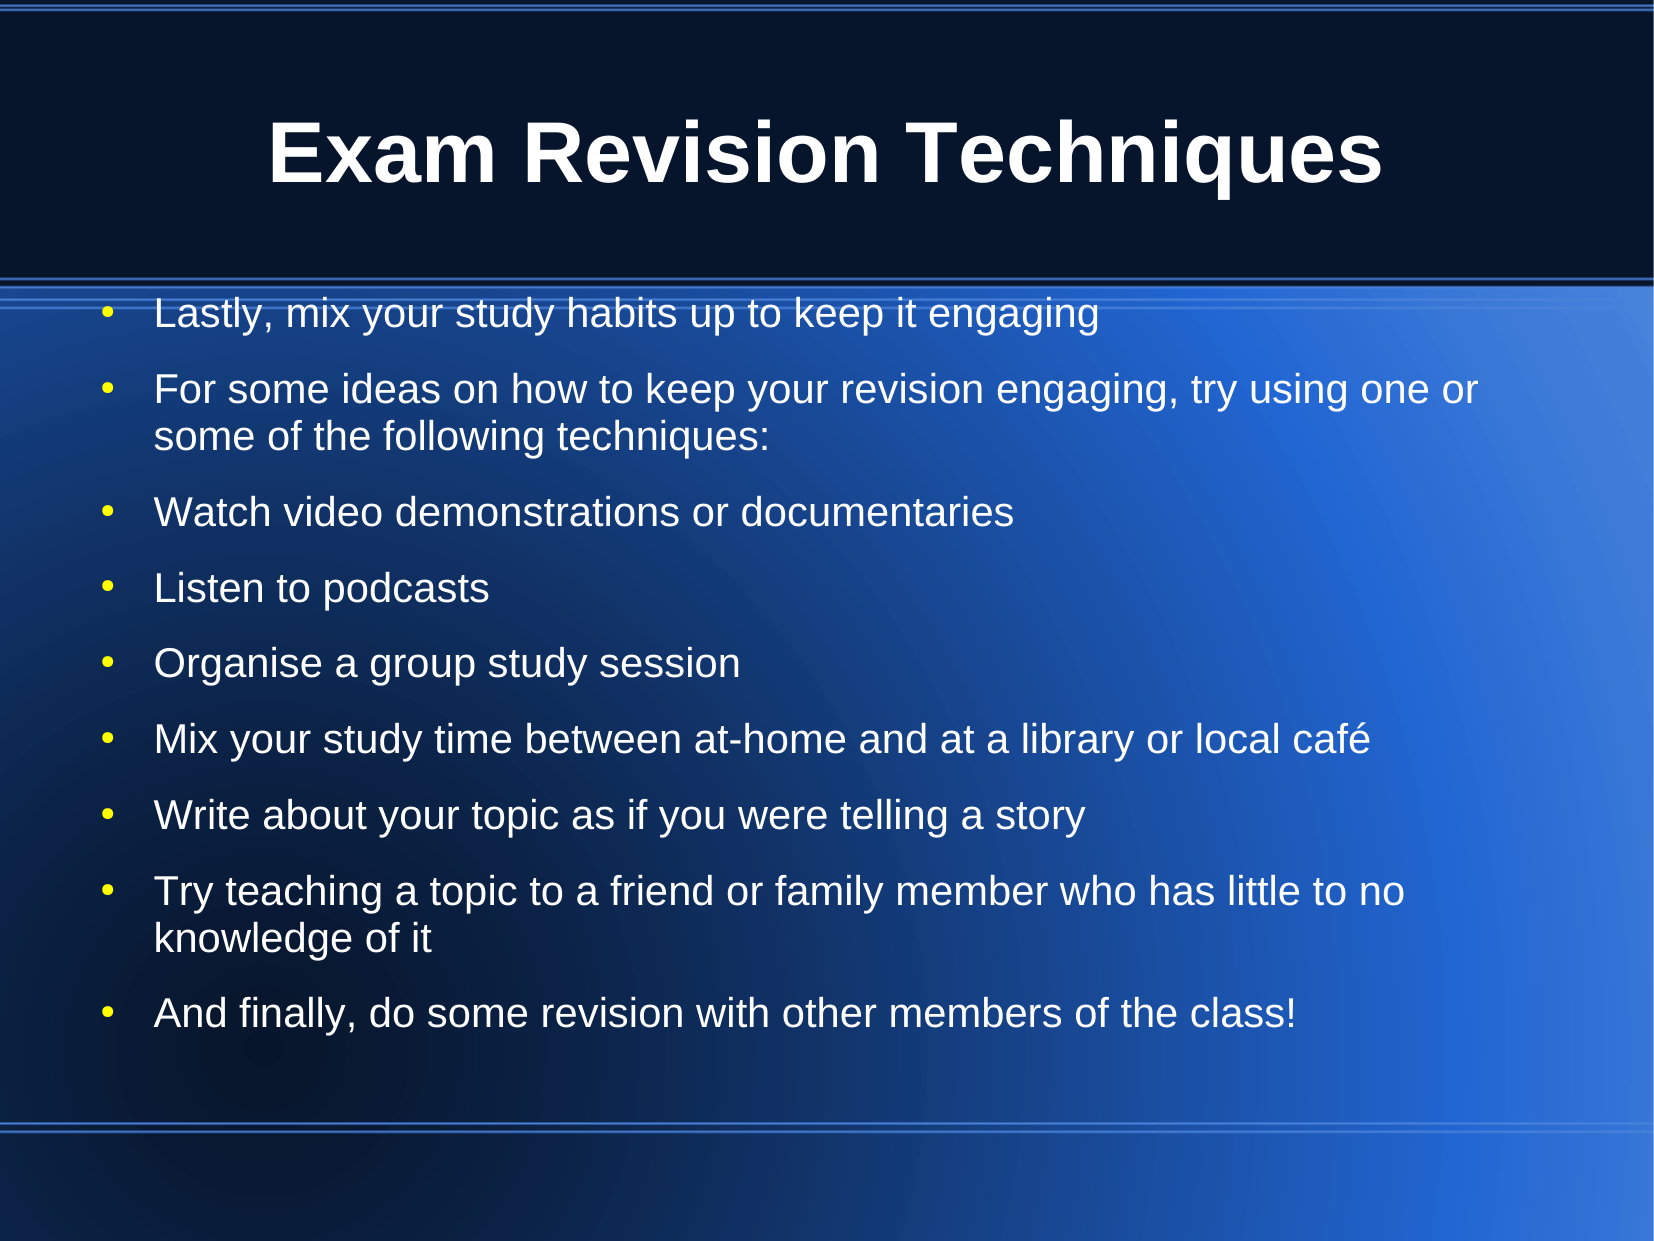

# Exam Revision Techniques
Lastly, mix your study habits up to keep it engaging
For some ideas on how to keep your revision engaging, try using one or some of the following techniques:
Watch video demonstrations or documentaries
Listen to podcasts
Organise a group study session
Mix your study time between at-home and at a library or local café
Write about your topic as if you were telling a story
Try teaching a topic to a friend or family member who has little to no knowledge of it
And finally, do some revision with other members of the class!